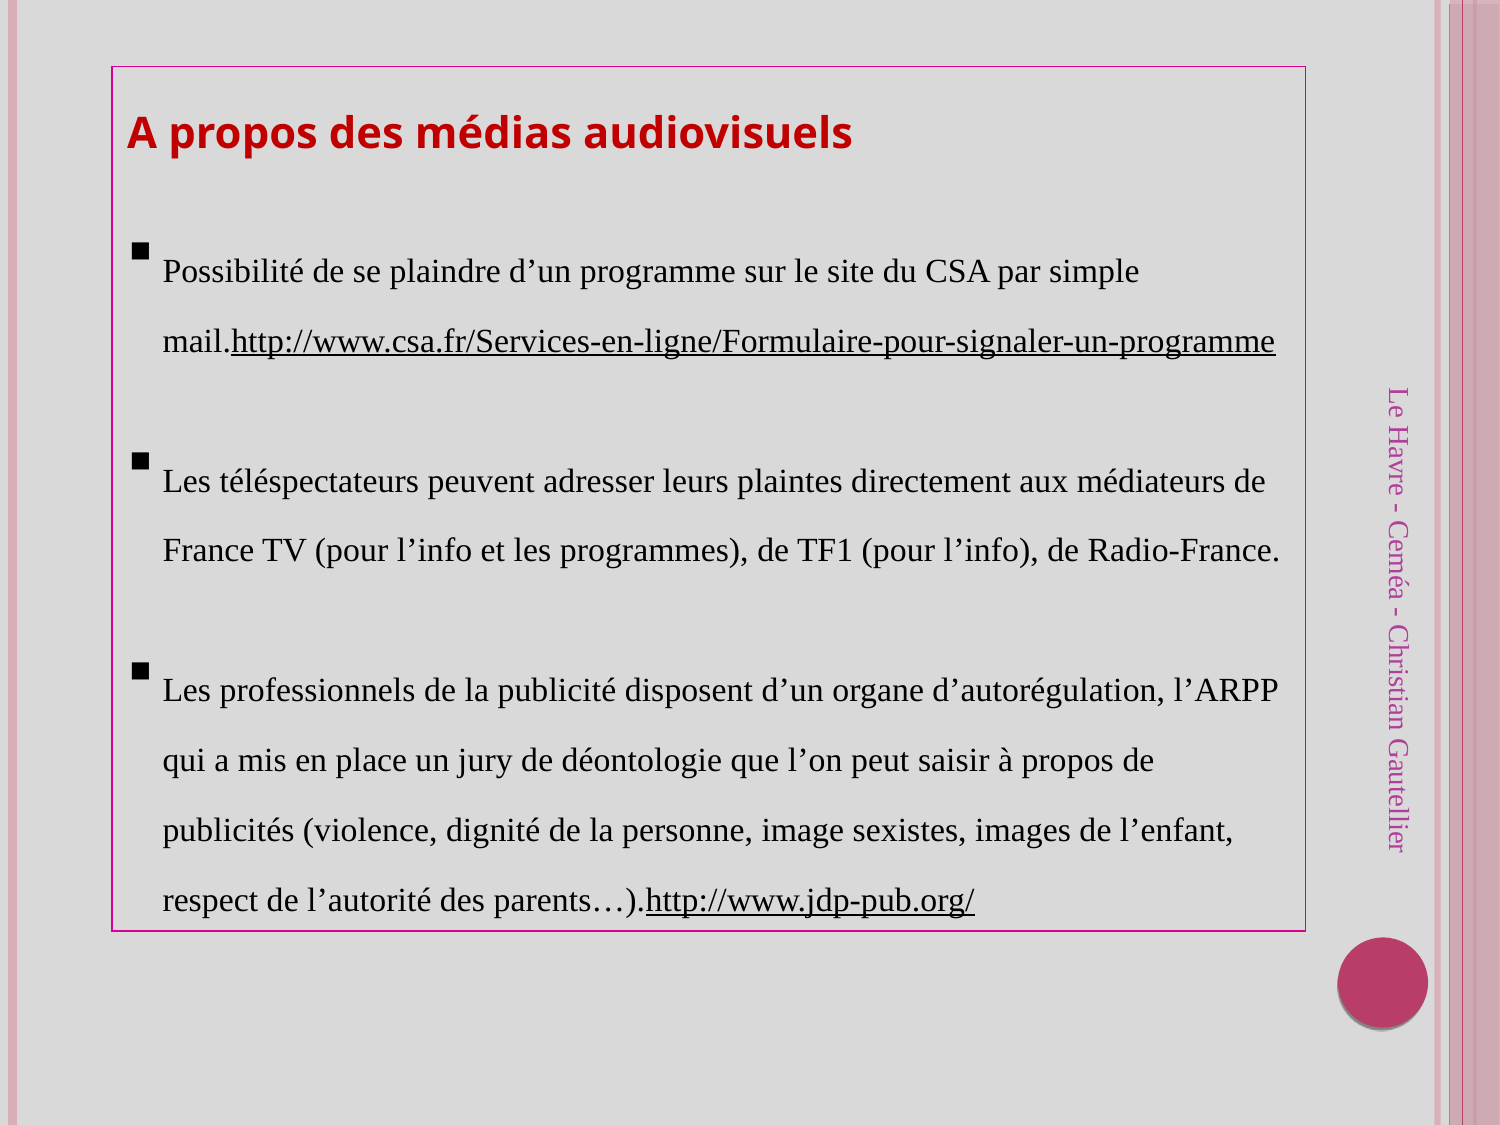

A propos des médias audiovisuels
Possibilité de se plaindre d’un programme sur le site du CSA par simple mail.http://www.csa.fr/Services-en-ligne/Formulaire-pour-signaler-un-programme
Les téléspectateurs peuvent adresser leurs plaintes directement aux médiateurs de France TV (pour l’info et les programmes), de TF1 (pour l’info), de Radio-France.
Les professionnels de la publicité disposent d’un organe d’autorégulation, l’ARPP qui a mis en place un jury de déontologie que l’on peut saisir à propos de publicités (violence, dignité de la personne, image sexistes, images de l’enfant, respect de l’autorité des parents…).http://www.jdp-pub.org/
Le Havre - Ceméa - Christian Gautellier